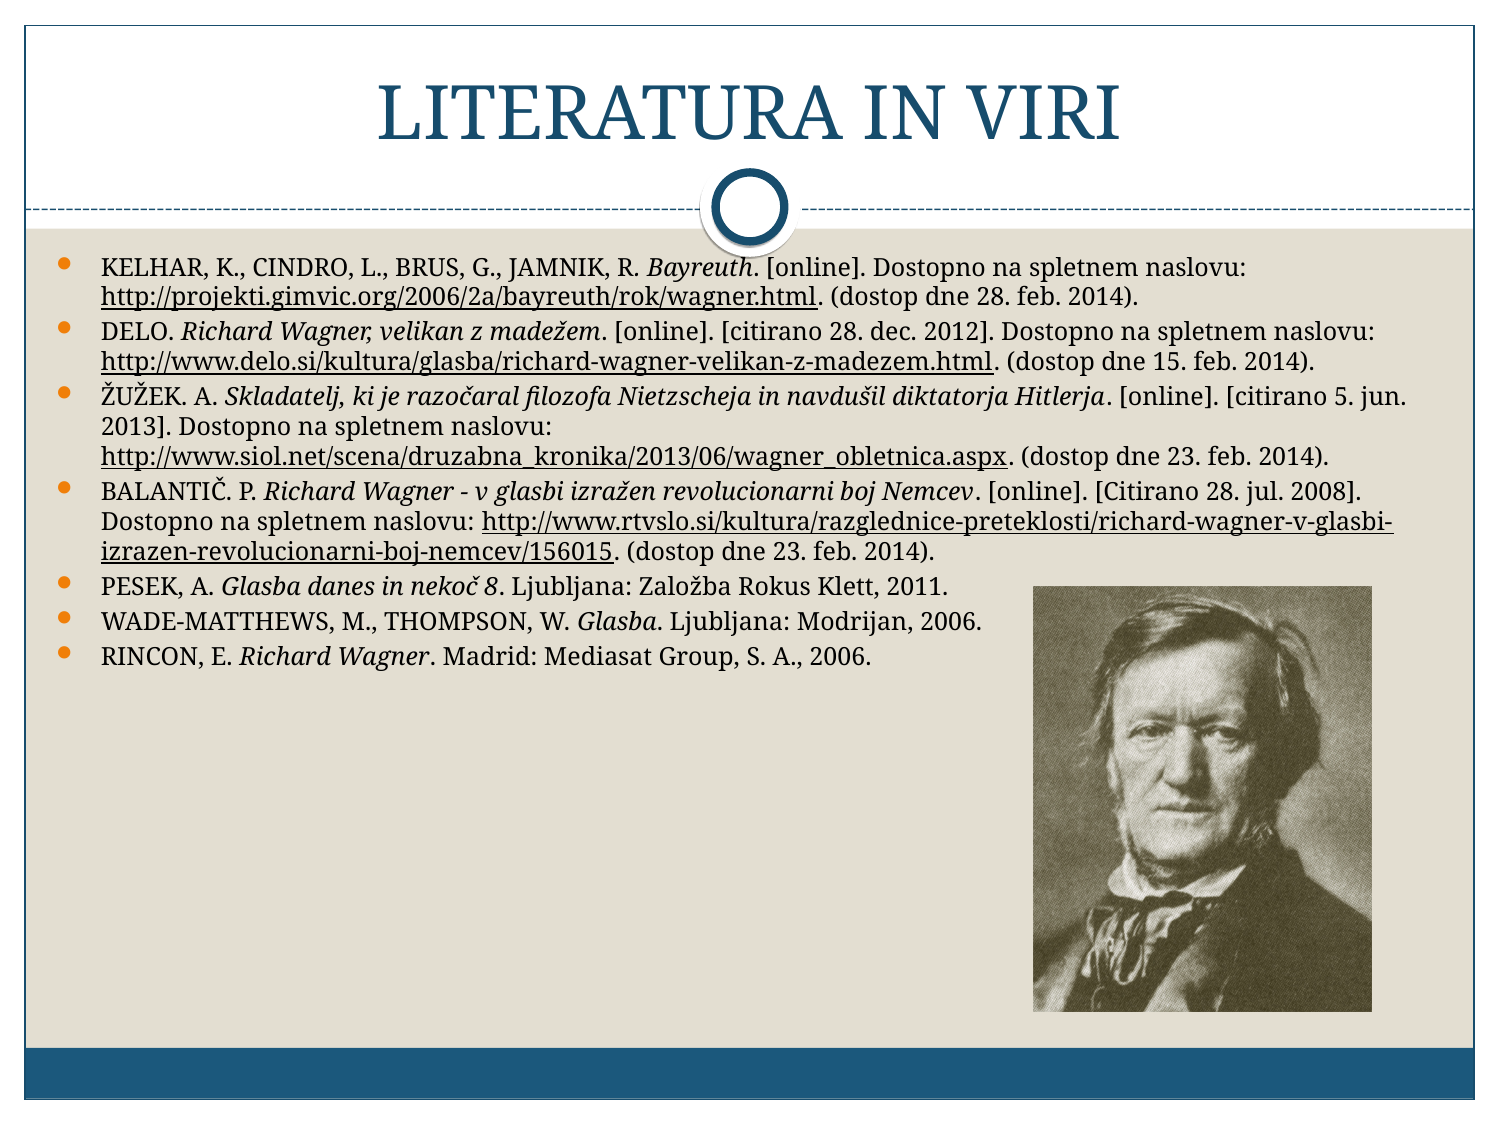

# LITERATURA IN VIRI
KELHAR, K., CINDRO, L., BRUS, G., JAMNIK, R. Bayreuth. [online]. Dostopno na spletnem naslovu: http://projekti.gimvic.org/2006/2a/bayreuth/rok/wagner.html. (dostop dne 28. feb. 2014).
DELO. Richard Wagner, velikan z madežem. [online]. [citirano 28. dec. 2012]. Dostopno na spletnem naslovu: http://www.delo.si/kultura/glasba/richard-wagner-velikan-z-madezem.html. (dostop dne 15. feb. 2014).
ŽUŽEK. A. Skladatelj, ki je razočaral filozofa Nietzscheja in navdušil diktatorja Hitlerja. [online]. [citirano 5. jun. 2013]. Dostopno na spletnem naslovu: http://www.siol.net/scena/druzabna_kronika/2013/06/wagner_obletnica.aspx. (dostop dne 23. feb. 2014).
BALANTIČ. P. Richard Wagner - v glasbi izražen revolucionarni boj Nemcev. [online]. [Citirano 28. jul. 2008]. Dostopno na spletnem naslovu: http://www.rtvslo.si/kultura/razglednice-preteklosti/richard-wagner-v-glasbi-izrazen-revolucionarni-boj-nemcev/156015. (dostop dne 23. feb. 2014).
PESEK, A. Glasba danes in nekoč 8. Ljubljana: Založba Rokus Klett, 2011.
WADE-MATTHEWS, M., THOMPSON, W. Glasba. Ljubljana: Modrijan, 2006.
RINCON, E. Richard Wagner. Madrid: Mediasat Group, S. A., 2006.